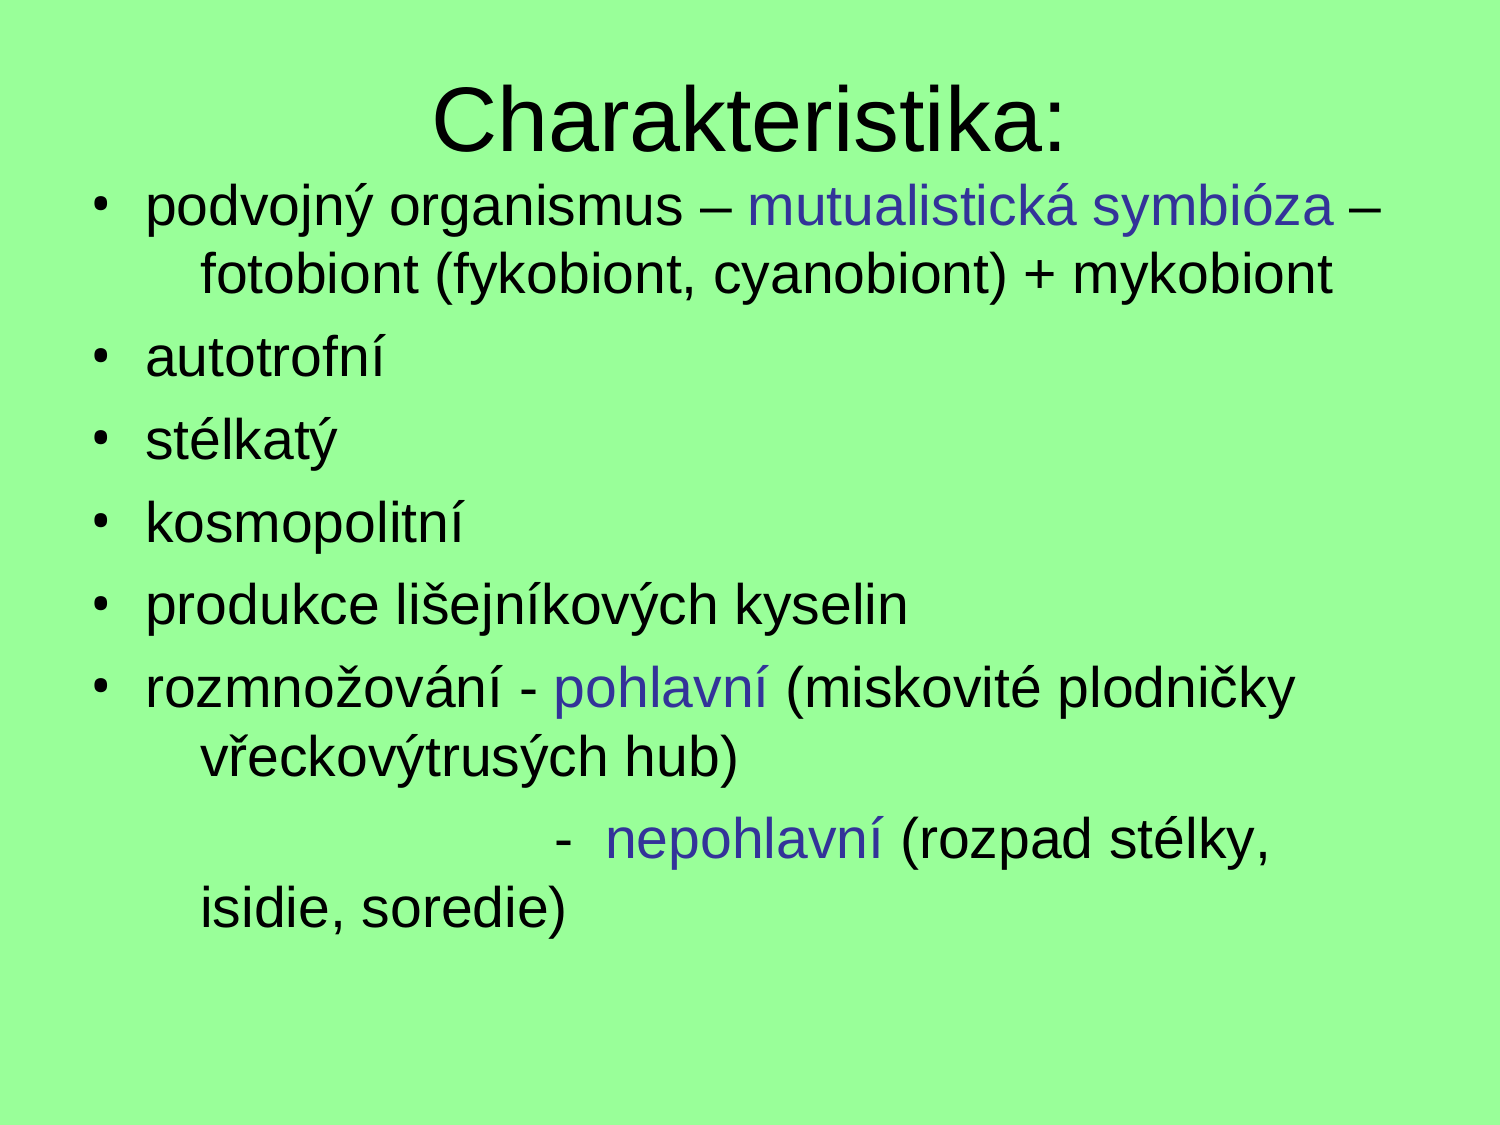

# Charakteristika:
podvojný organismus – mutualistická symbióza – fotobiont (fykobiont, cyanobiont) + mykobiont
autotrofní
stélkatý
kosmopolitní
produkce lišejníkových kyselin
rozmnožování - pohlavní (miskovité plodničky vřeckovýtrusých hub)
 - nepohlavní (rozpad stélky, isidie, soredie)